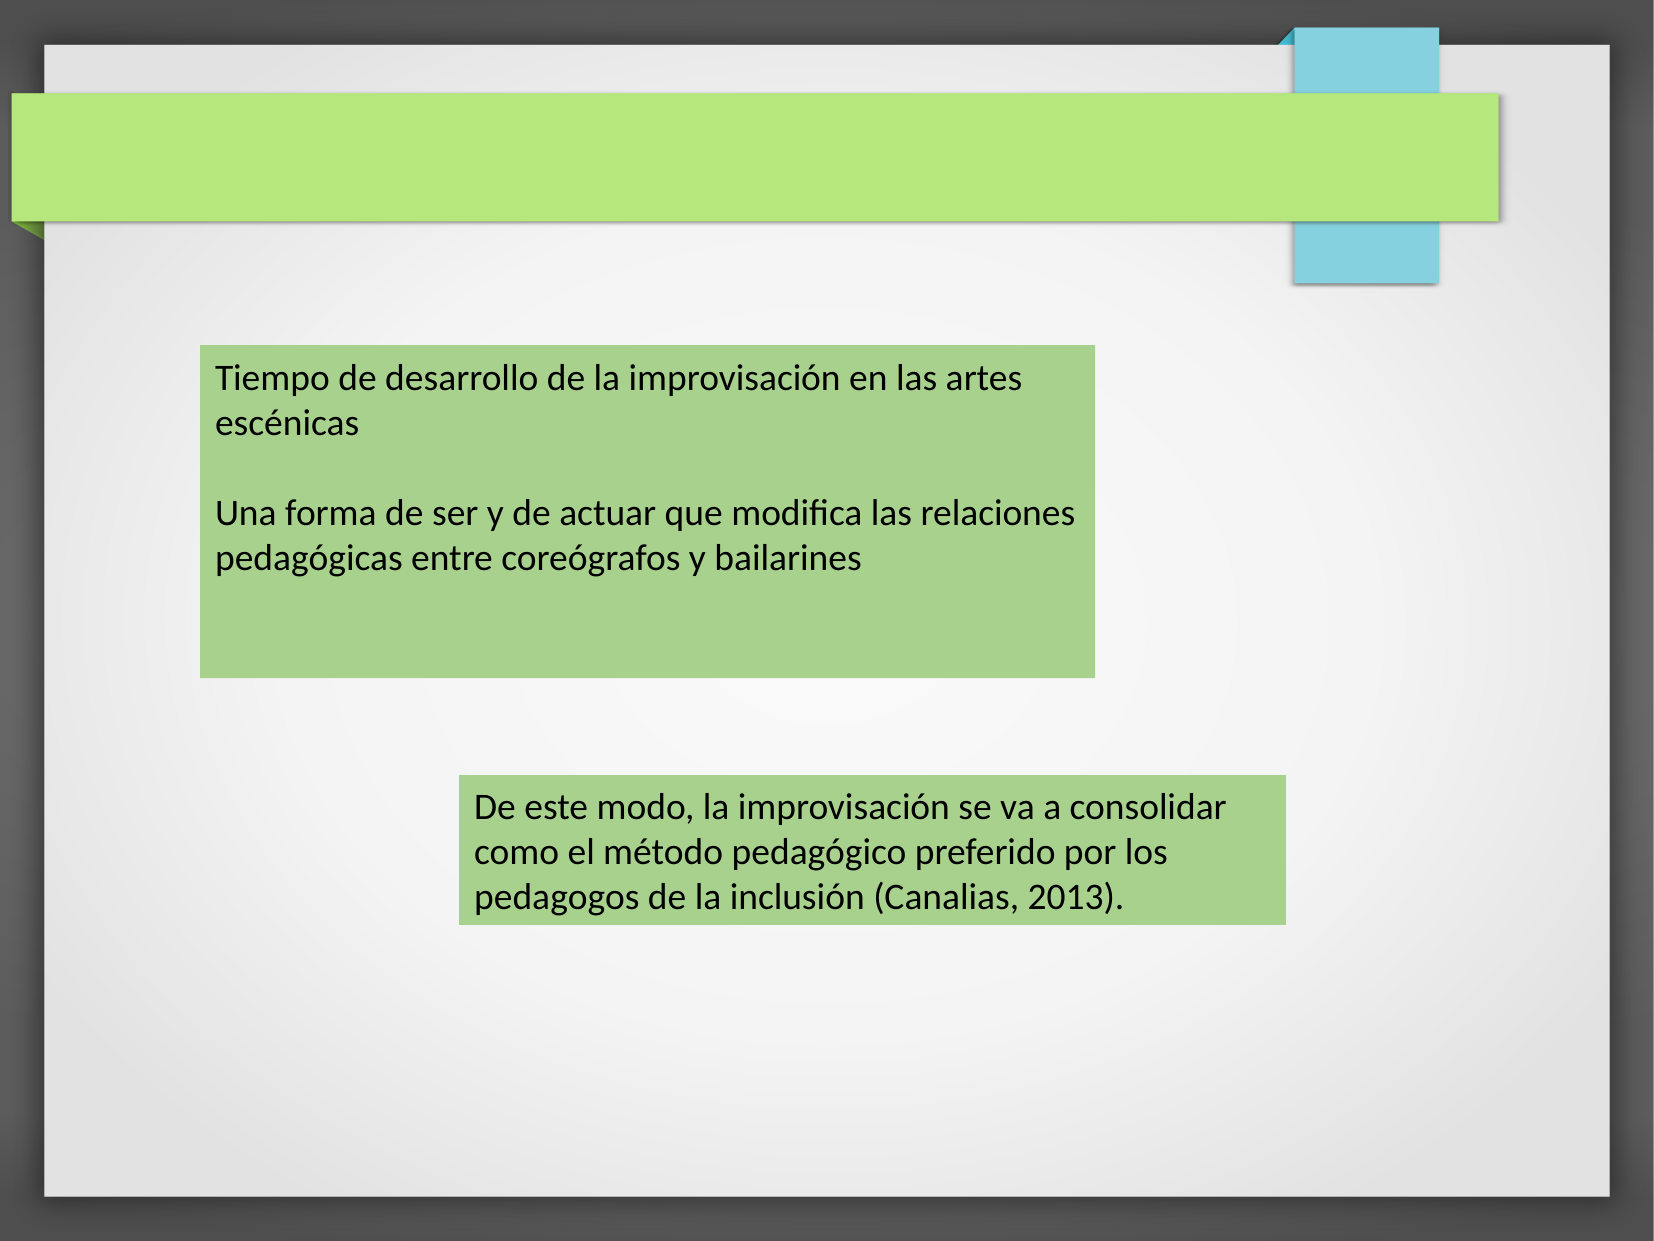

Tiempo de desarrollo de la improvisación en las artes escénicas
Una forma de ser y de actuar que modifica las relaciones pedagógicas entre coreógrafos y bailarines
De este modo, la improvisación se va a consolidar como el método pedagógico preferido por los pedagogos de la inclusión (Canalias, 2013).